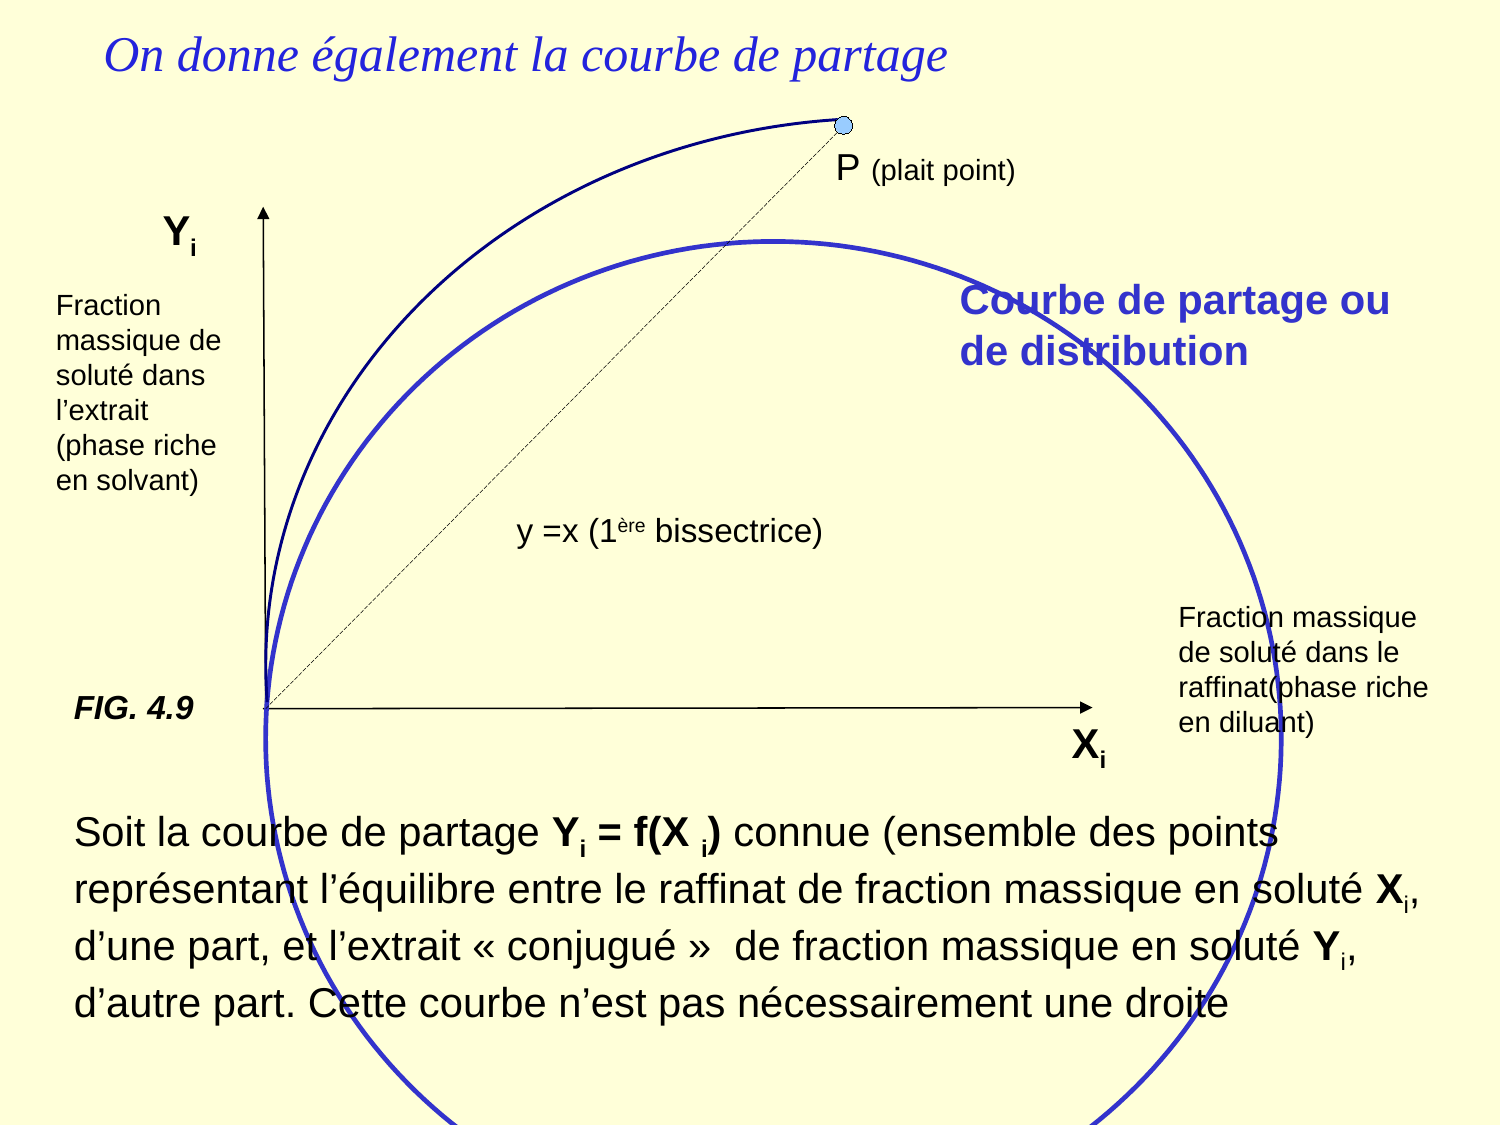

On donne également la courbe de partage
P (plait point)
Yi
Xi
Courbe de partage ou de distribution
Fraction massique de soluté dans l’extrait (phase riche en solvant)
y =x (1ère bissectrice)
Fraction massique de soluté dans le raffinat(phase riche en diluant)
FIG. 4.9
Soit la courbe de partage Yi = f(X i) connue (ensemble des points représentant l’équilibre entre le raffinat de fraction massique en soluté Xi, d’une part, et l’extrait « conjugué » de fraction massique en soluté Yi, d’autre part. Cette courbe n’est pas nécessairement une droite